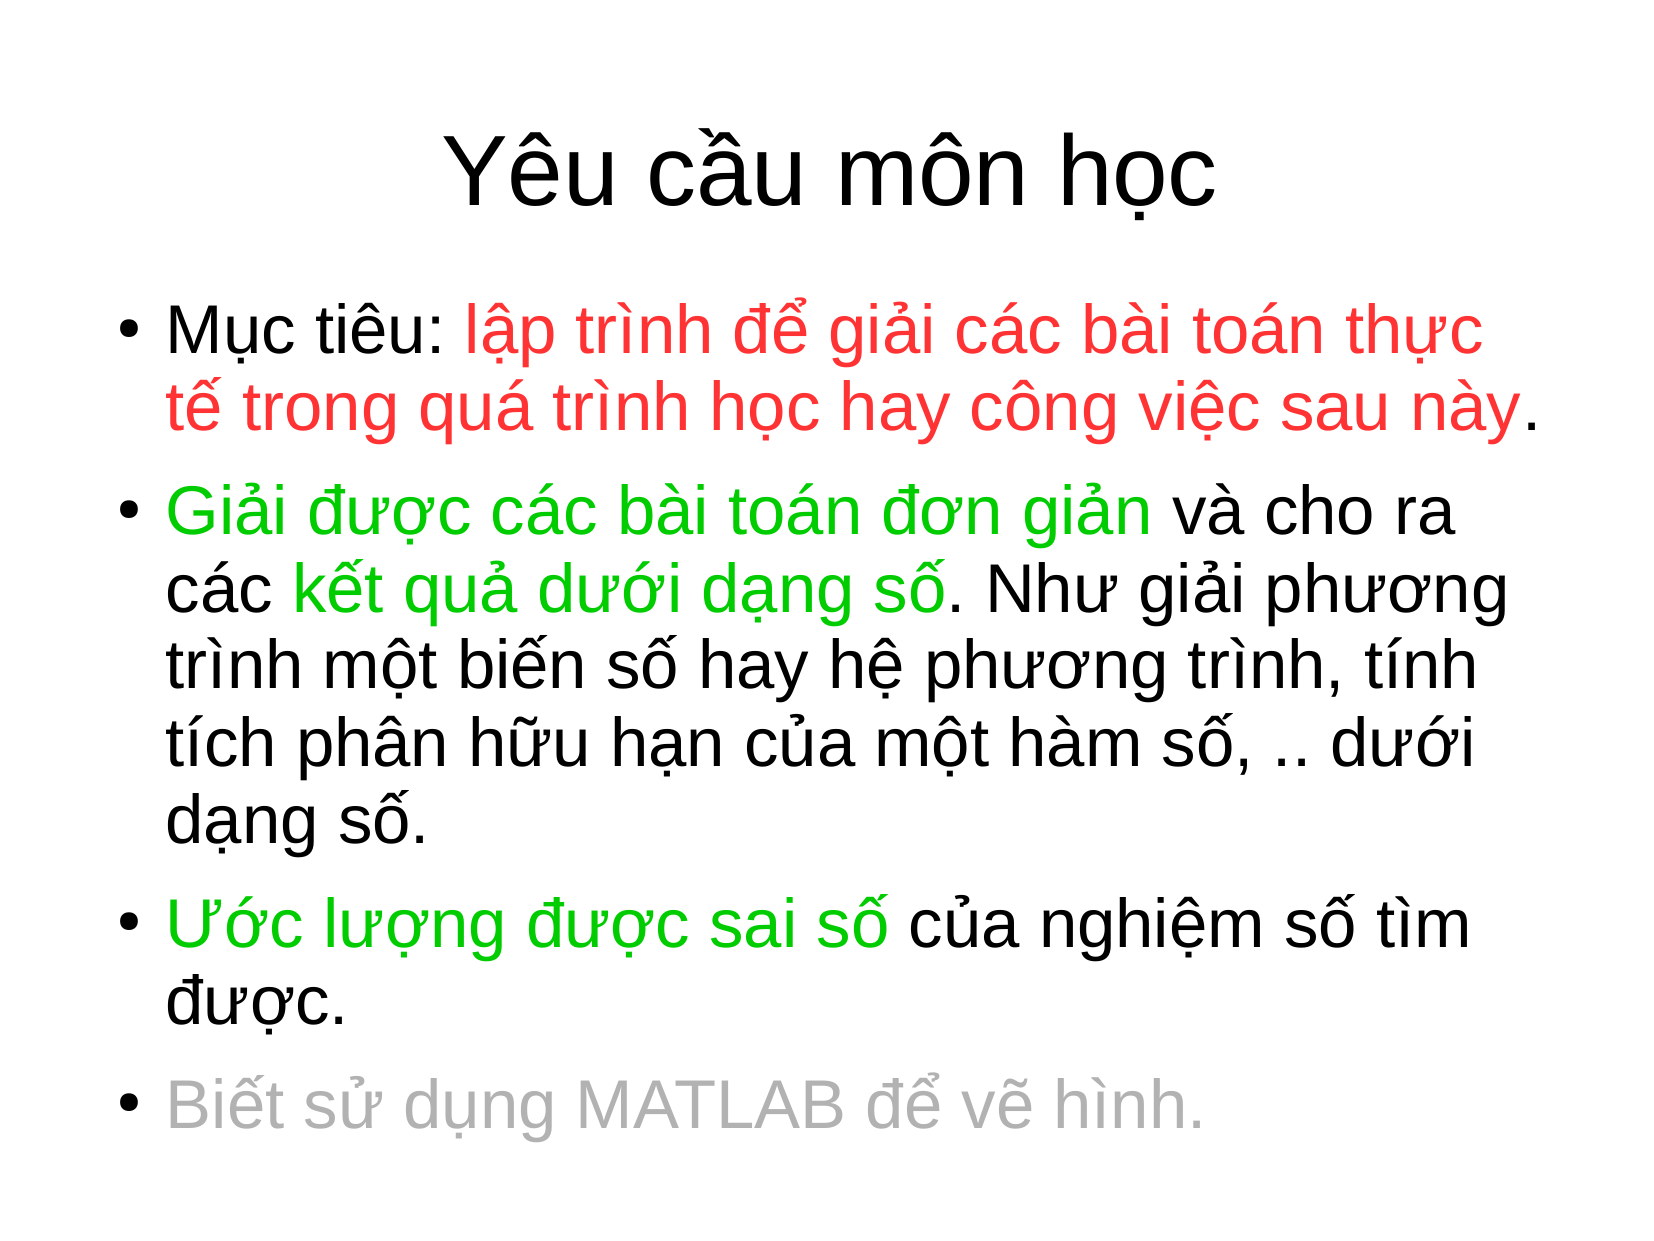

Yêu cầu môn học
Mục tiêu: lập trình để giải các bài toán thực tế trong quá trình học hay công việc sau này.
Giải được các bài toán đơn giản và cho ra các kết quả dưới dạng số. Như giải phương trình một biến số hay hệ phương trình, tính tích phân hữu hạn của một hàm số, .. dưới dạng số.
Ước lượng được sai số của nghiệm số tìm được.
Biết sử dụng MATLAB để vẽ hình.